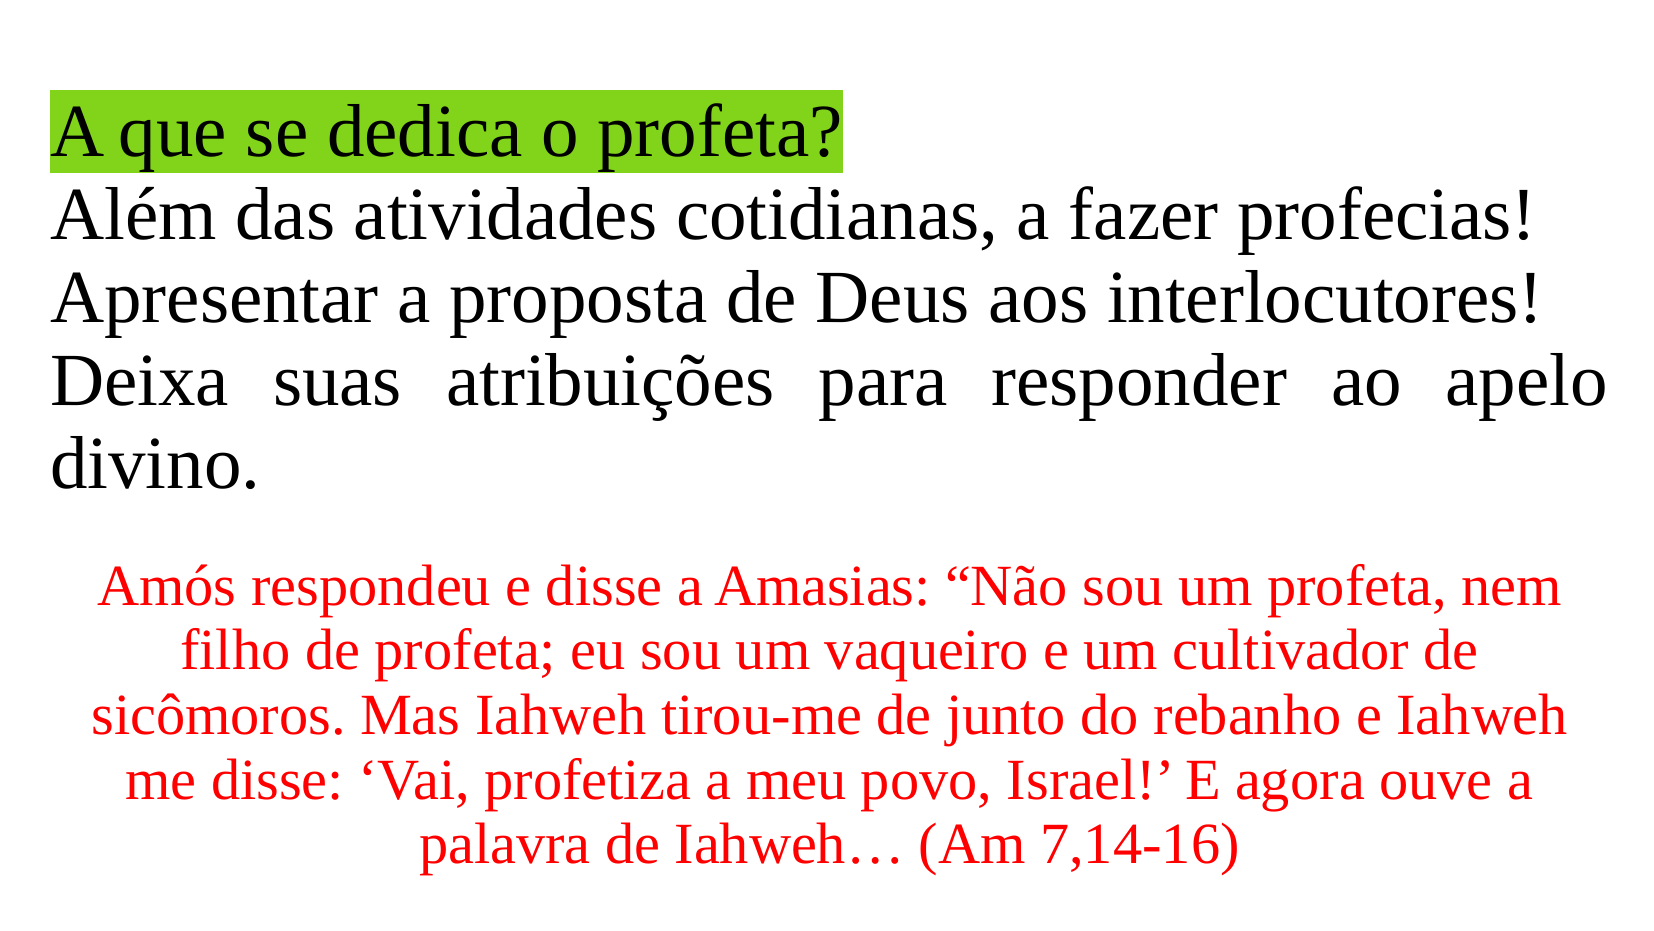

A que se dedica o profeta?
Além das atividades cotidianas, a fazer profecias!
Apresentar a proposta de Deus aos interlocutores!
Deixa suas atribuições para responder ao apelo divino.
Amós respondeu e disse a Amasias: “Não sou um profeta, nem filho de profeta; eu sou um vaqueiro e um cultivador de sicômoros. Mas Iahweh tirou-me de junto do rebanho e Iahweh me disse: ‘Vai, profetiza a meu povo, Israel!’ E agora ouve a palavra de Iahweh… (Am 7,14-16)